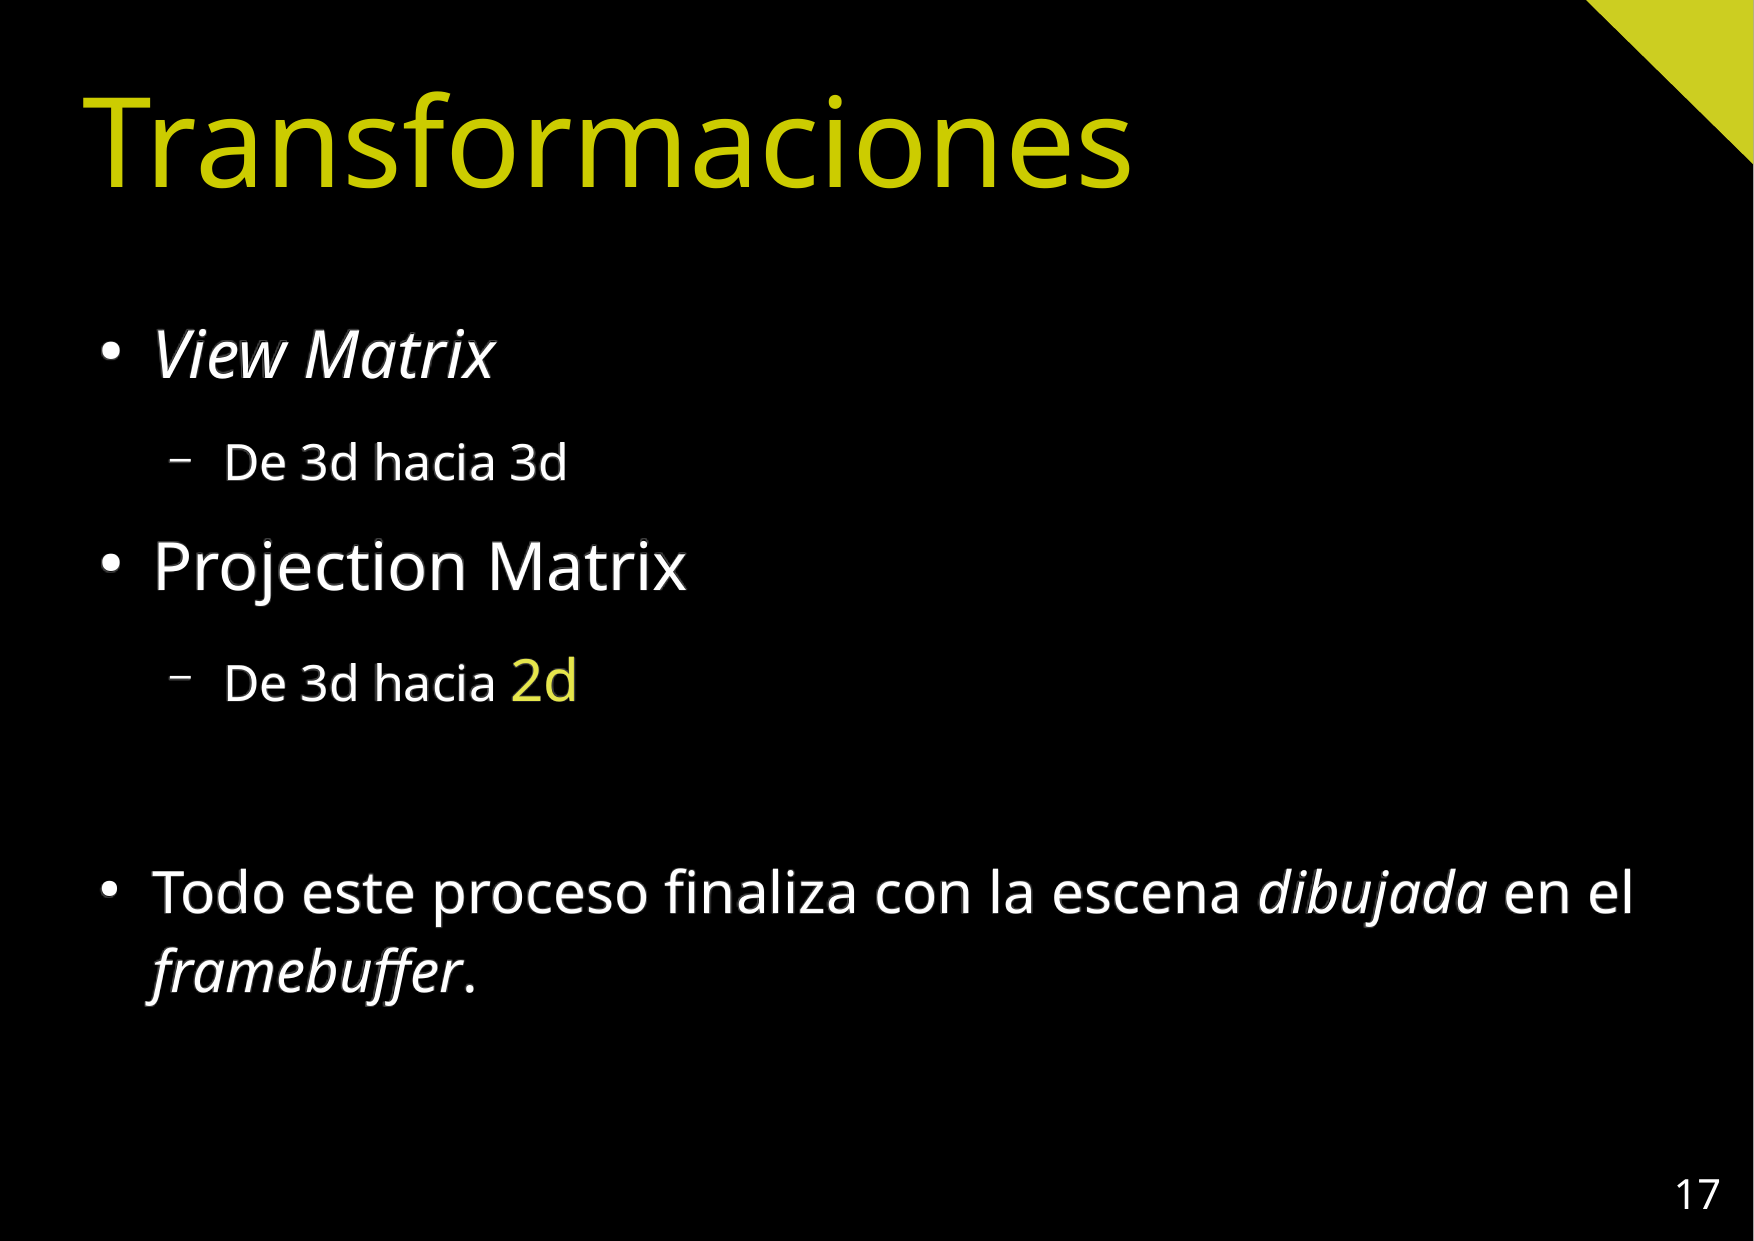

# Transformaciones
View Matrix
De 3d hacia 3d
Projection Matrix
De 3d hacia 2d
Todo este proceso finaliza con la escena dibujada en el framebuffer.